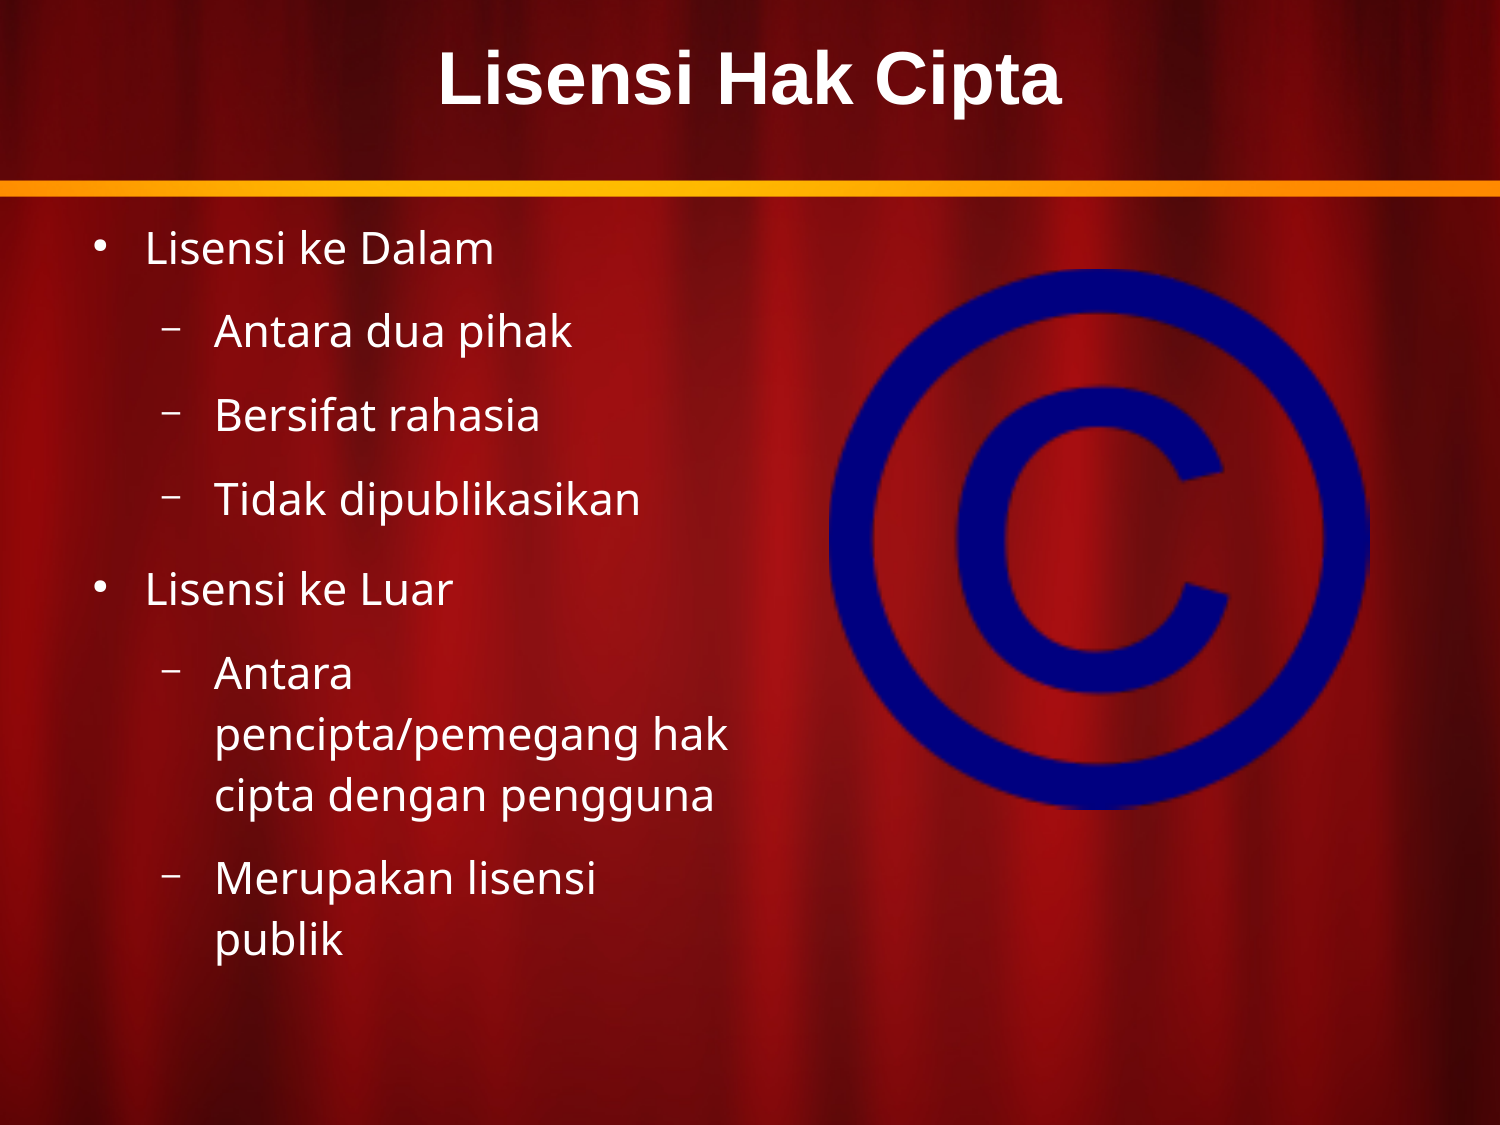

# Lisensi Hak Cipta
Lisensi ke Dalam
Antara dua pihak
Bersifat rahasia
Tidak dipublikasikan
Lisensi ke Luar
Antara pencipta/pemegang hak cipta dengan pengguna
Merupakan lisensi publik